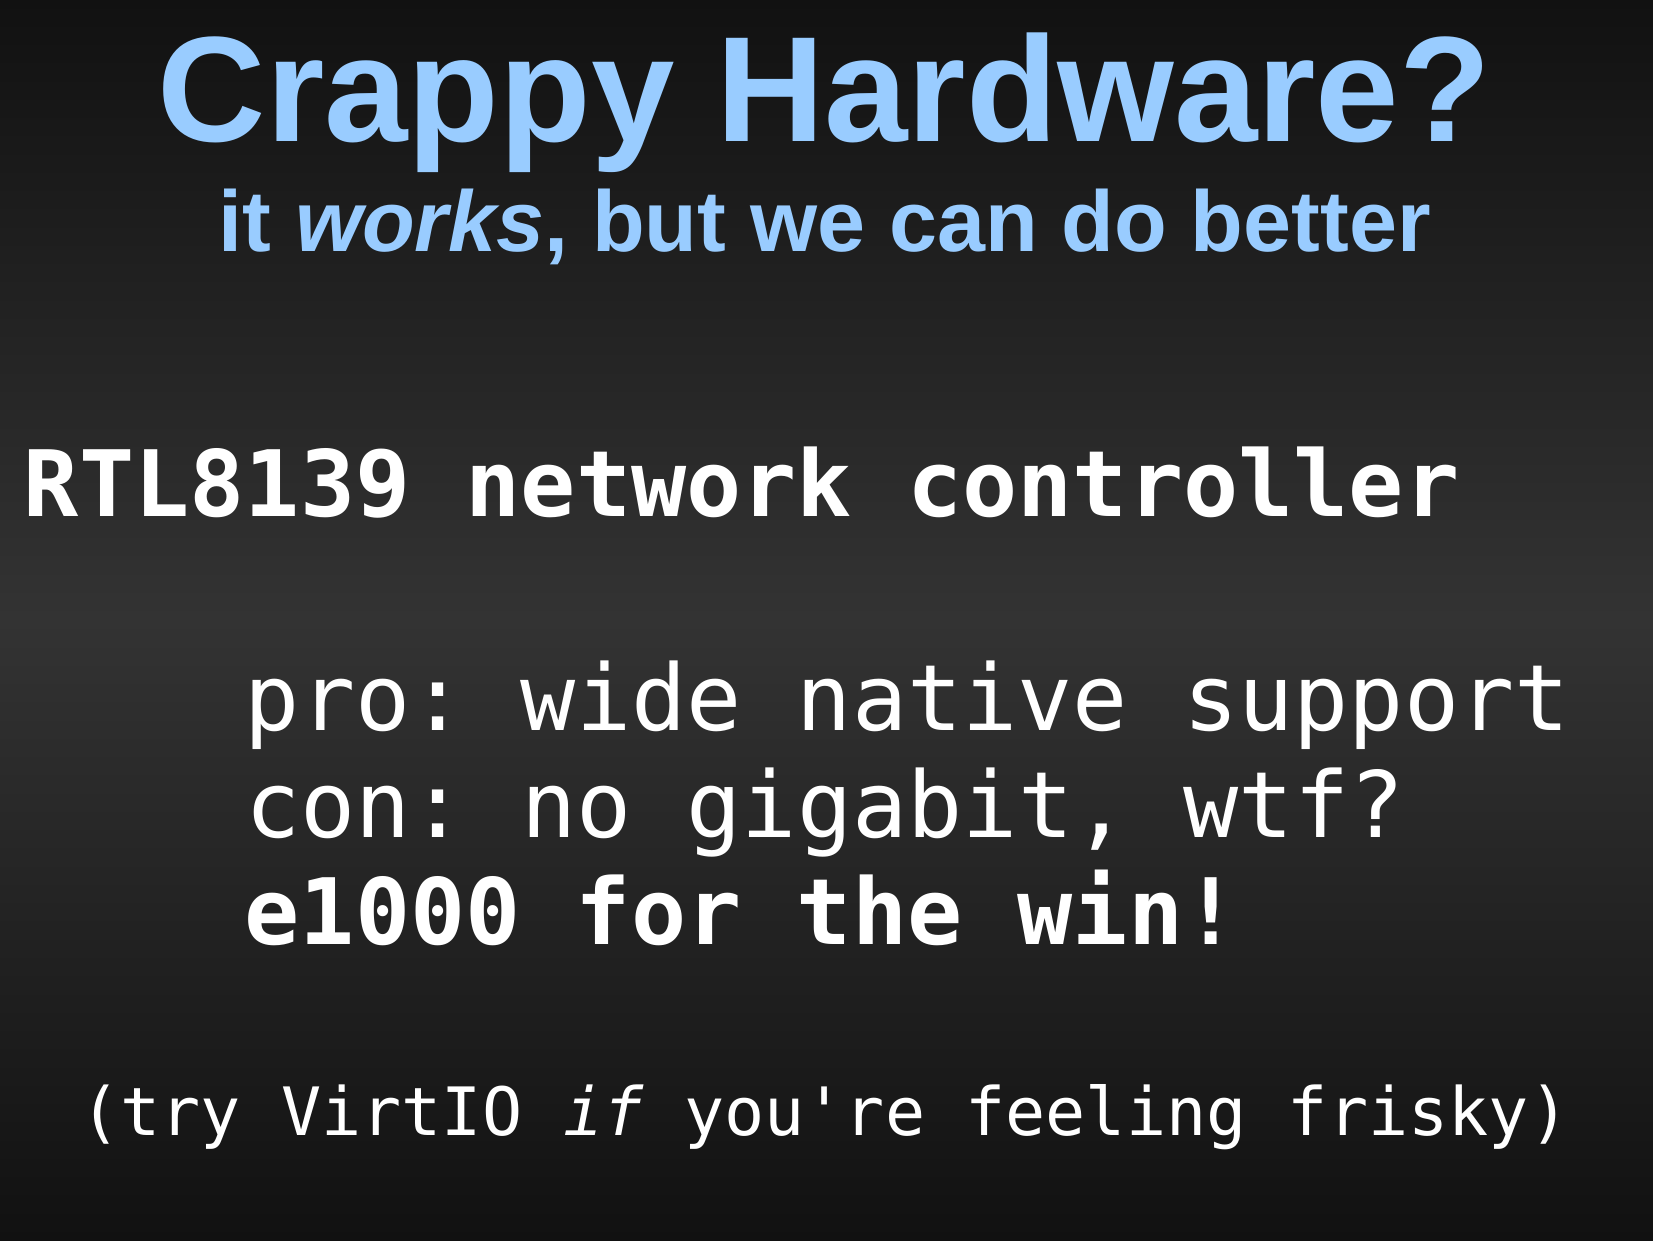

# Crappy Hardware? it works, but we can do better
RTL8139 network controller
 pro: wide native support
con: no gigabit, wtf?
 e1000 for the win!
(try VirtIO if you're feeling frisky)